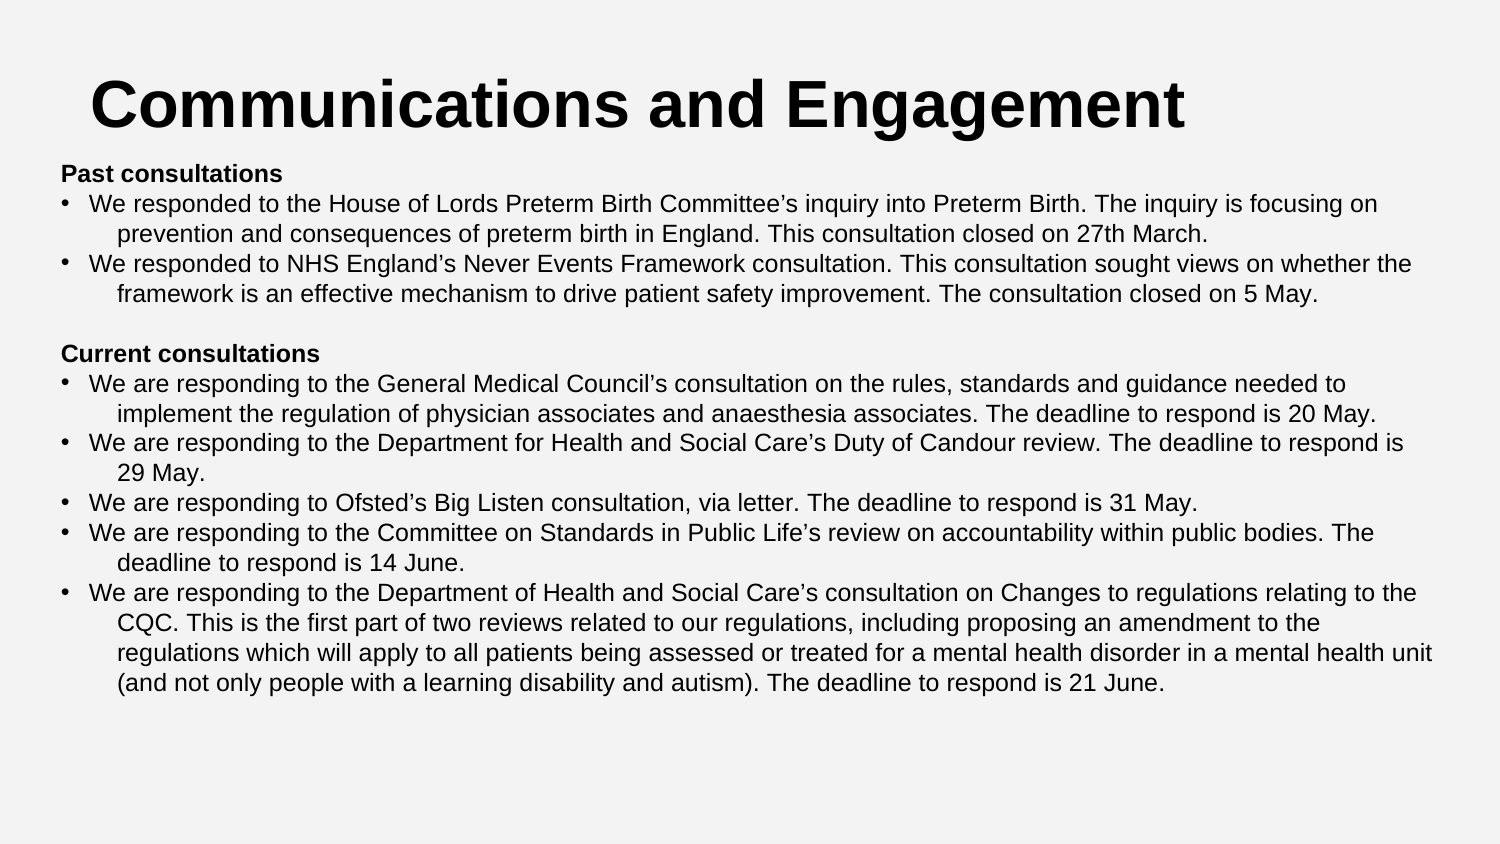

# Communications and Engagement
Past consultations
We responded to the House of Lords Preterm Birth Committee’s inquiry into Preterm Birth. The inquiry is focusing on prevention and consequences of preterm birth in England. This consultation closed on 27th March.
We responded to NHS England’s Never Events Framework consultation. This consultation sought views on whether the framework is an effective mechanism to drive patient safety improvement. The consultation closed on 5 May.
Current consultations
We are responding to the General Medical Council’s consultation on the rules, standards and guidance needed to implement the regulation of physician associates and anaesthesia associates. The deadline to respond is 20 May.
We are responding to the Department for Health and Social Care’s Duty of Candour review. The deadline to respond is 29 May.
We are responding to Ofsted’s Big Listen consultation, via letter. The deadline to respond is 31 May.
We are responding to the Committee on Standards in Public Life’s review on accountability within public bodies. The deadline to respond is 14 June.
We are responding to the Department of Health and Social Care’s consultation on Changes to regulations relating to the CQC. This is the first part of two reviews related to our regulations, including proposing an amendment to the regulations which will apply to all patients being assessed or treated for a mental health disorder in a mental health unit (and not only people with a learning disability and autism). The deadline to respond is 21 June.